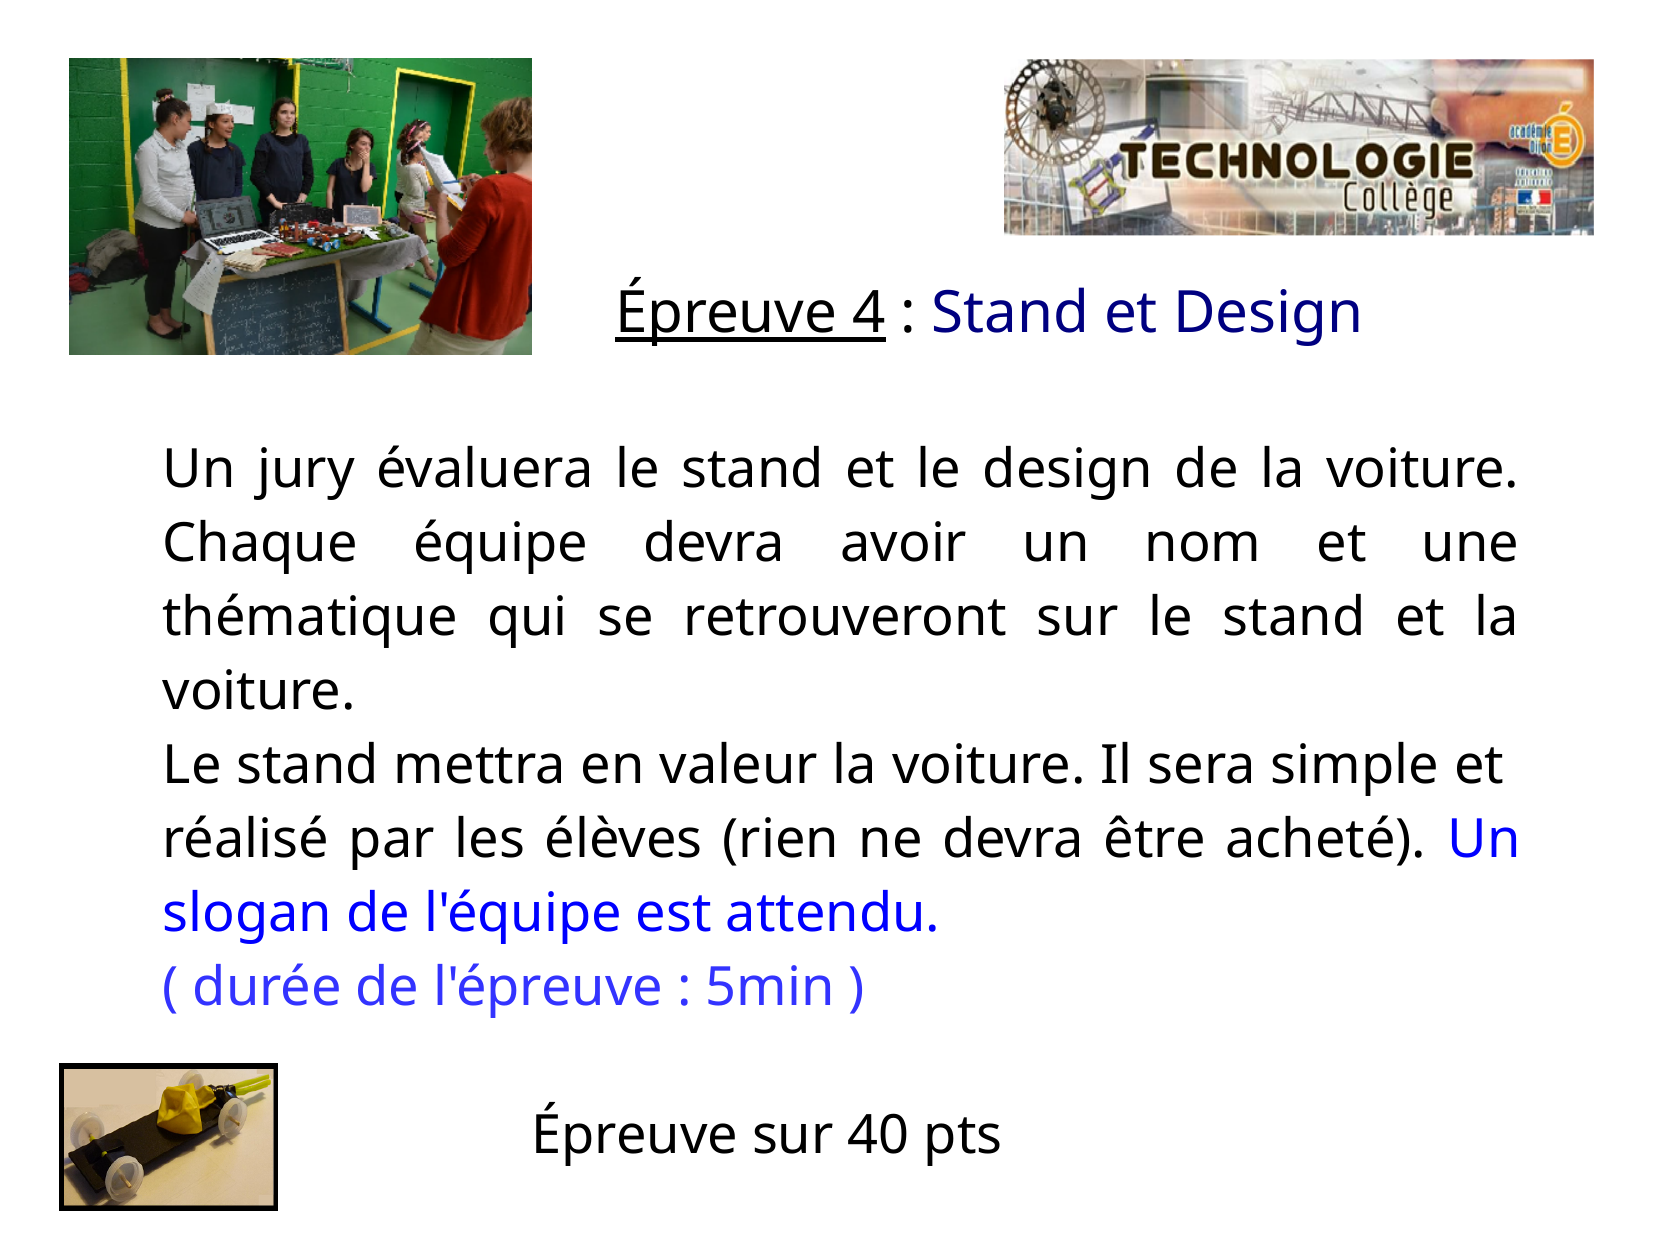

Épreuve 4 : Stand et Design
Un jury évaluera le stand et le design de la voiture. Chaque équipe devra avoir un nom et une thématique qui se retrouveront sur le stand et la voiture.
Le stand mettra en valeur la voiture. Il sera simple et réalisé par les élèves (rien ne devra être acheté). Un slogan de l'équipe est attendu.
( durée de l'épreuve : 5min )
					Épreuve sur 40 pts